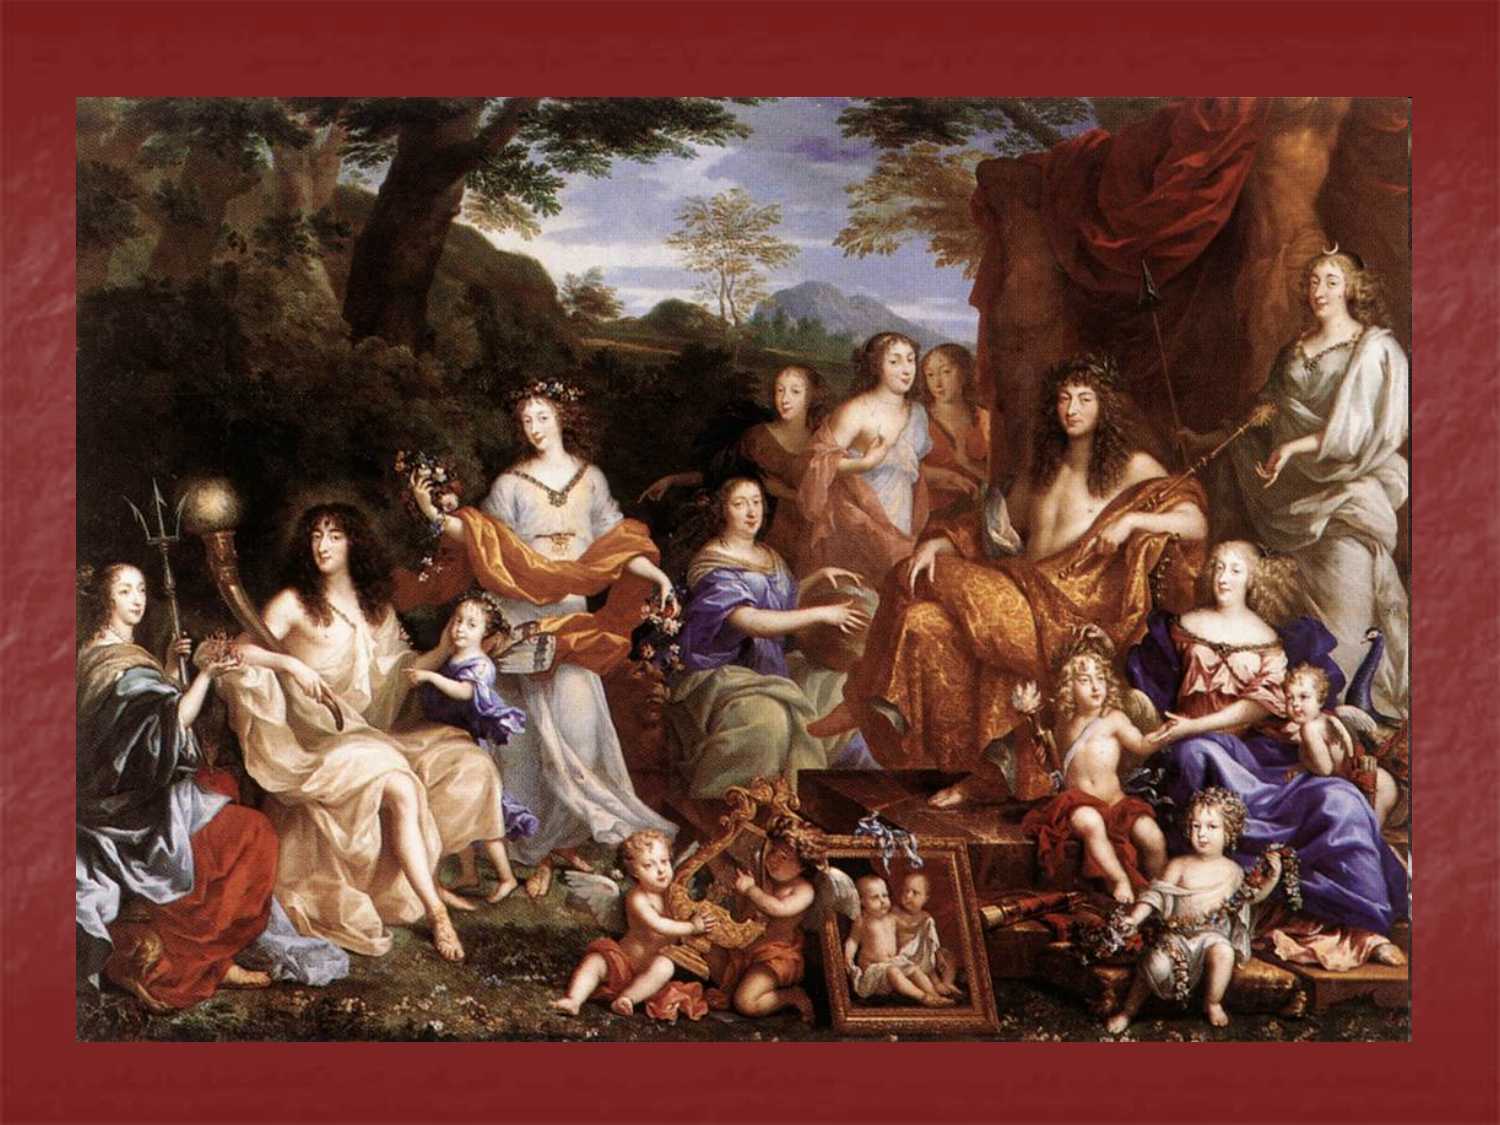

# Umetnost
Prav tako kot za slavo v vojni je skrbel za pokroviteljstvo umetnosti
Slavna dramatika Moliere in Racine sta pisala igre, prirejene za njegov dvor
Francoski mojstri so ga upodabljali, njegove slike krasijo palače
Njegov lastni glasbenik Jean Baptiste Lully je igral in razvajal s glasbo njegove obiskovalce.
Ludvik je osnoval akademije slikarstva in kiparstva (1655), znanosti (1666) in arhitekture (1671) in leta 1680 je otvoril Comédio Française. Njegova veličastna palača Versailles je postala center Evrope.
Po letu 1683 se je poročil s priležnico Madame de Maintenon; ona ga je vzpodbujala in vnemala za obnovo mest.
Ludvik je poskrbel za razvoj Pariza kakor nihče drug. Obnovil je obzidje, zgradil dom za veterane, načrtoval izgradnjo avenije Chaps-Elysées in obnovil Notre Dame.
Imel je množico šivilj in krojačev, šivali razkošne obleke z naborki
Baročna umetnost doživela poseben razmah v času njegove vladavine